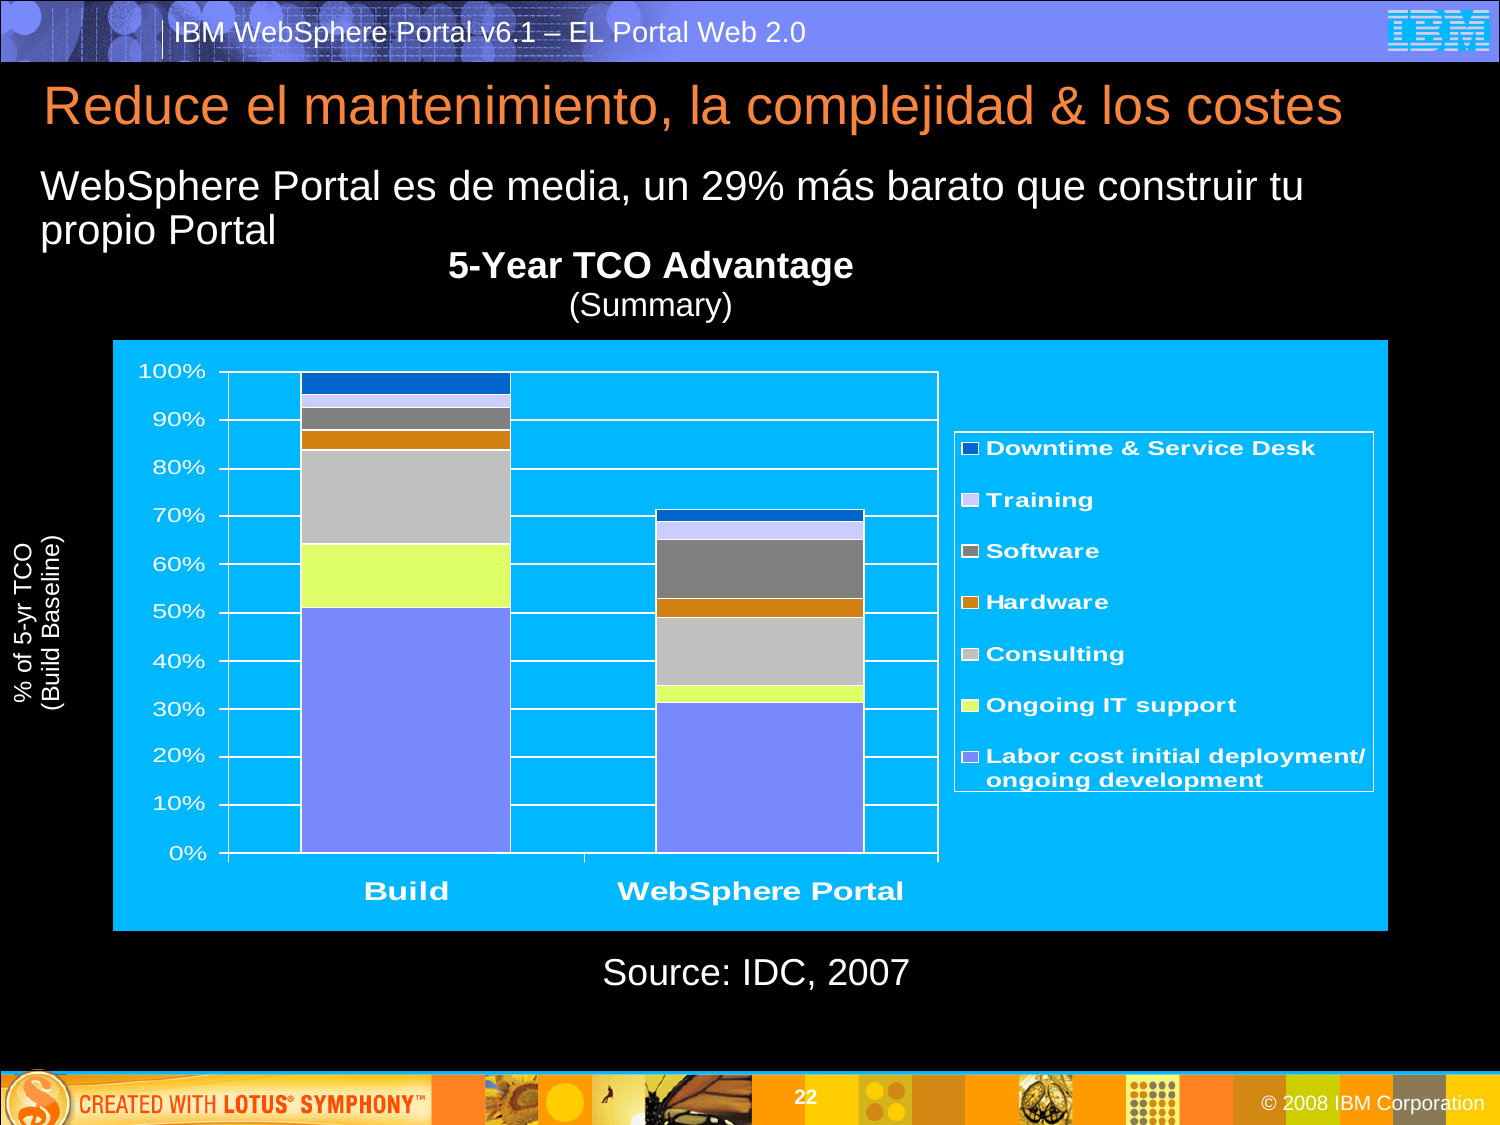

Reduce el mantenimiento, la complejidad & los costes
# WebSphere Portal es de media, un 29% más barato que construir tu propio Portal
5-Year TCO Advantage
(Summary)
% of 5-yr TCO
(Build Baseline)
Source: IDC, 2007
22